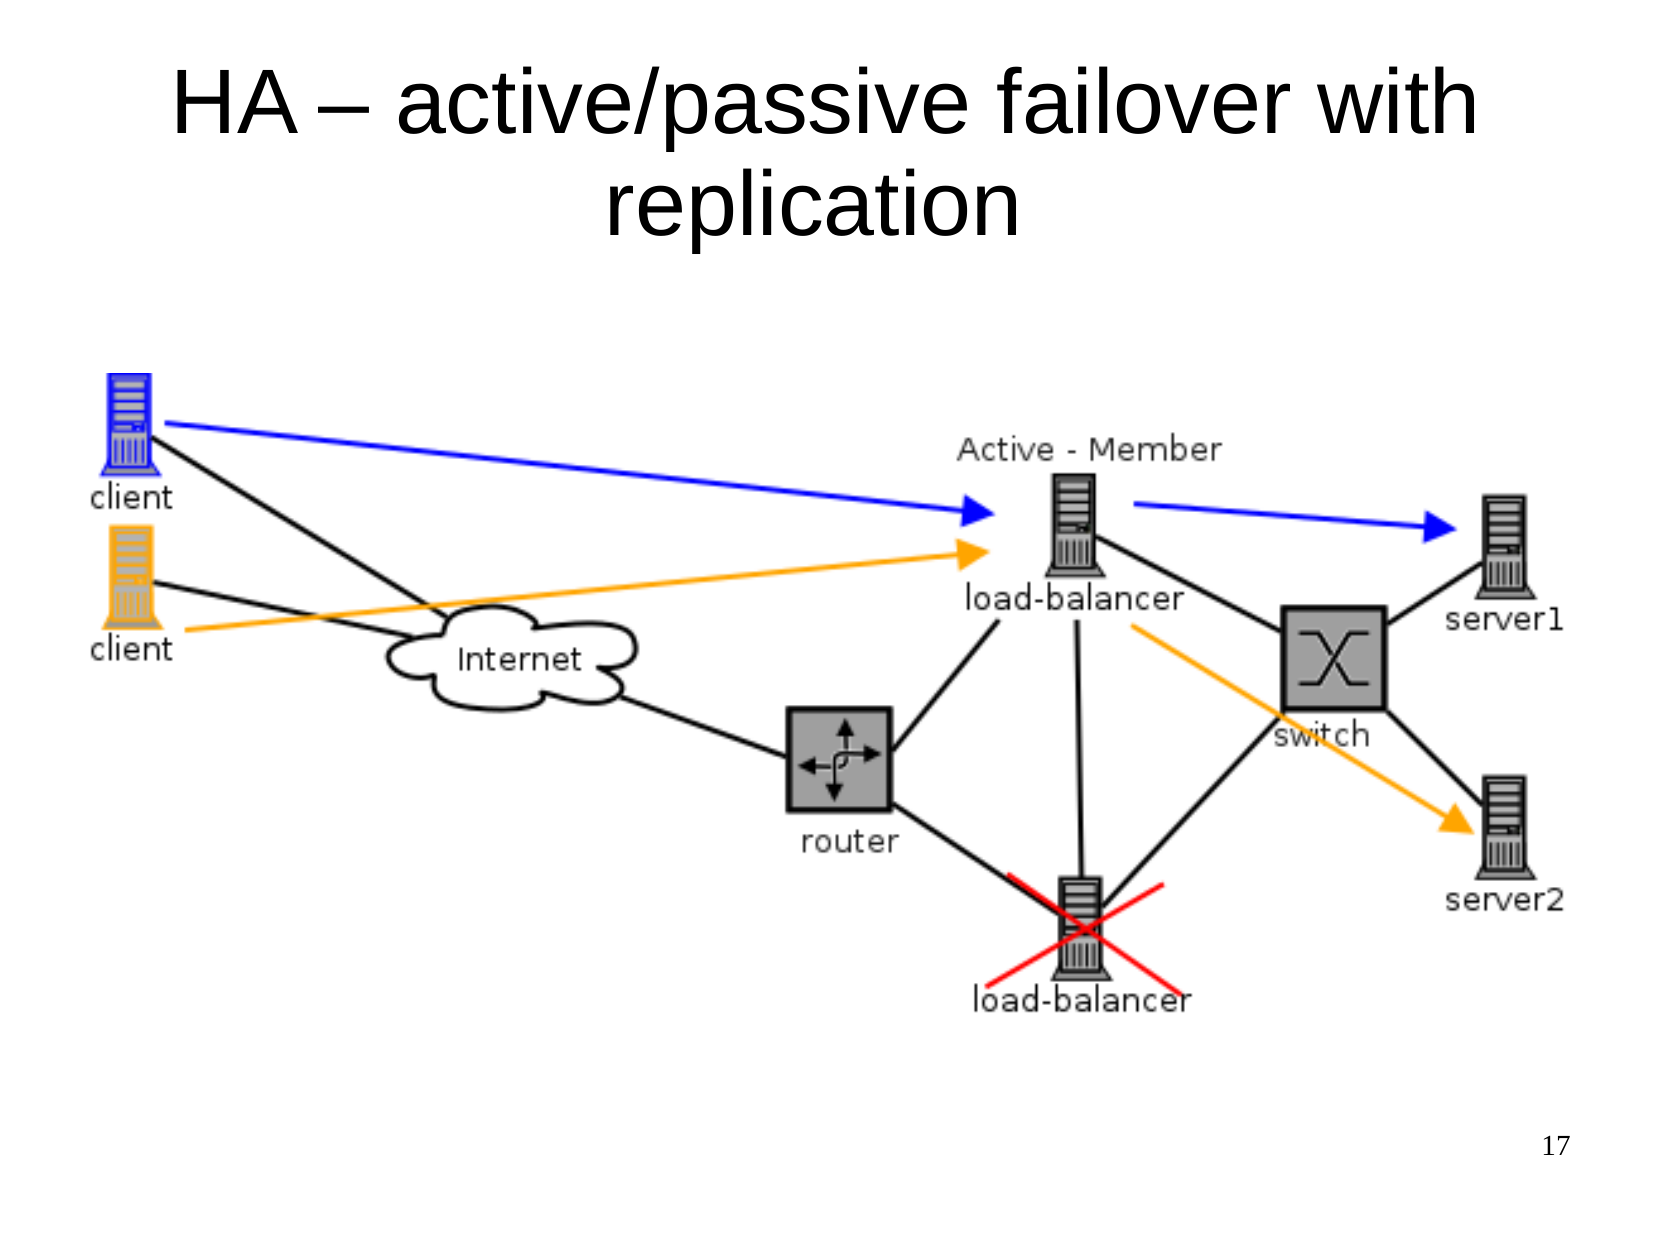

# HA – active/passive failover with replication
17